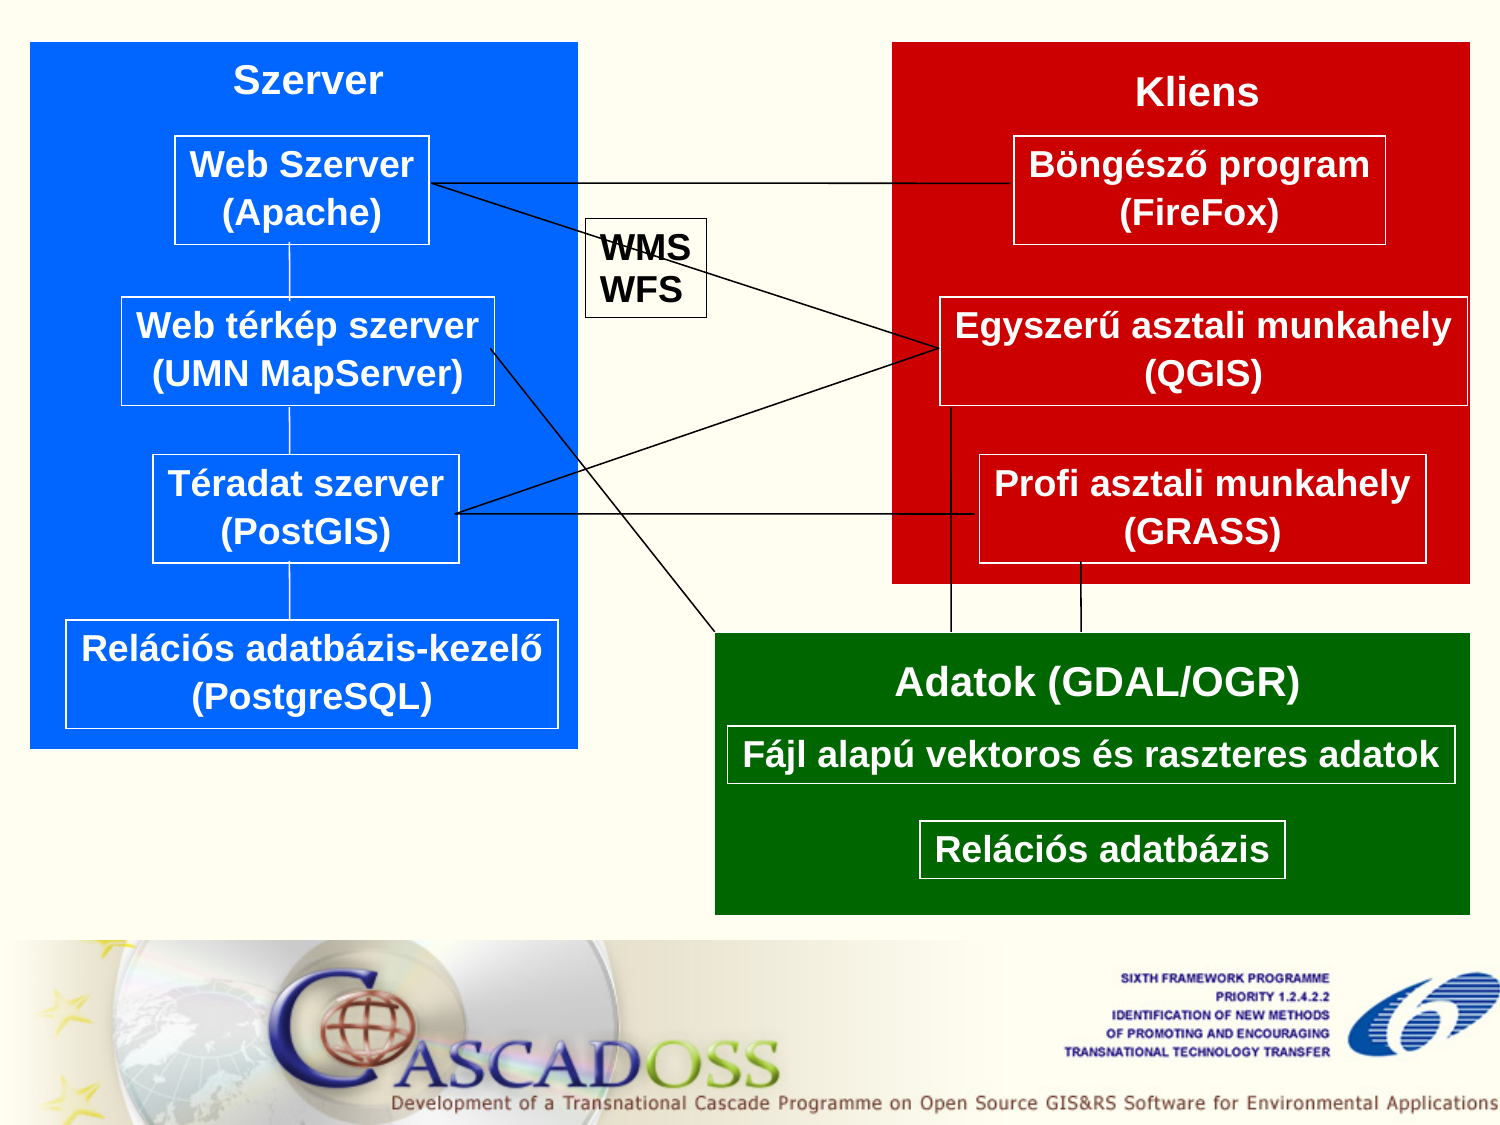

Kliens
Böngésző program
(FireFox)‏
Egyszerű asztali munkahely
(QGIS)‏
Profi asztali munkahely
(GRASS)‏
Szerver
Web Szerver
(Apache)‏
Web térkép szerver
(UMN MapServer)‏
Téradat szerver
(PostGIS)‏
Relációs adatbázis-kezelő
(PostgreSQL)‏
WMS
WFS
Adatok (GDAL/OGR)‏
Fájl alapú vektoros és raszteres adatok
Relációs adatbázis